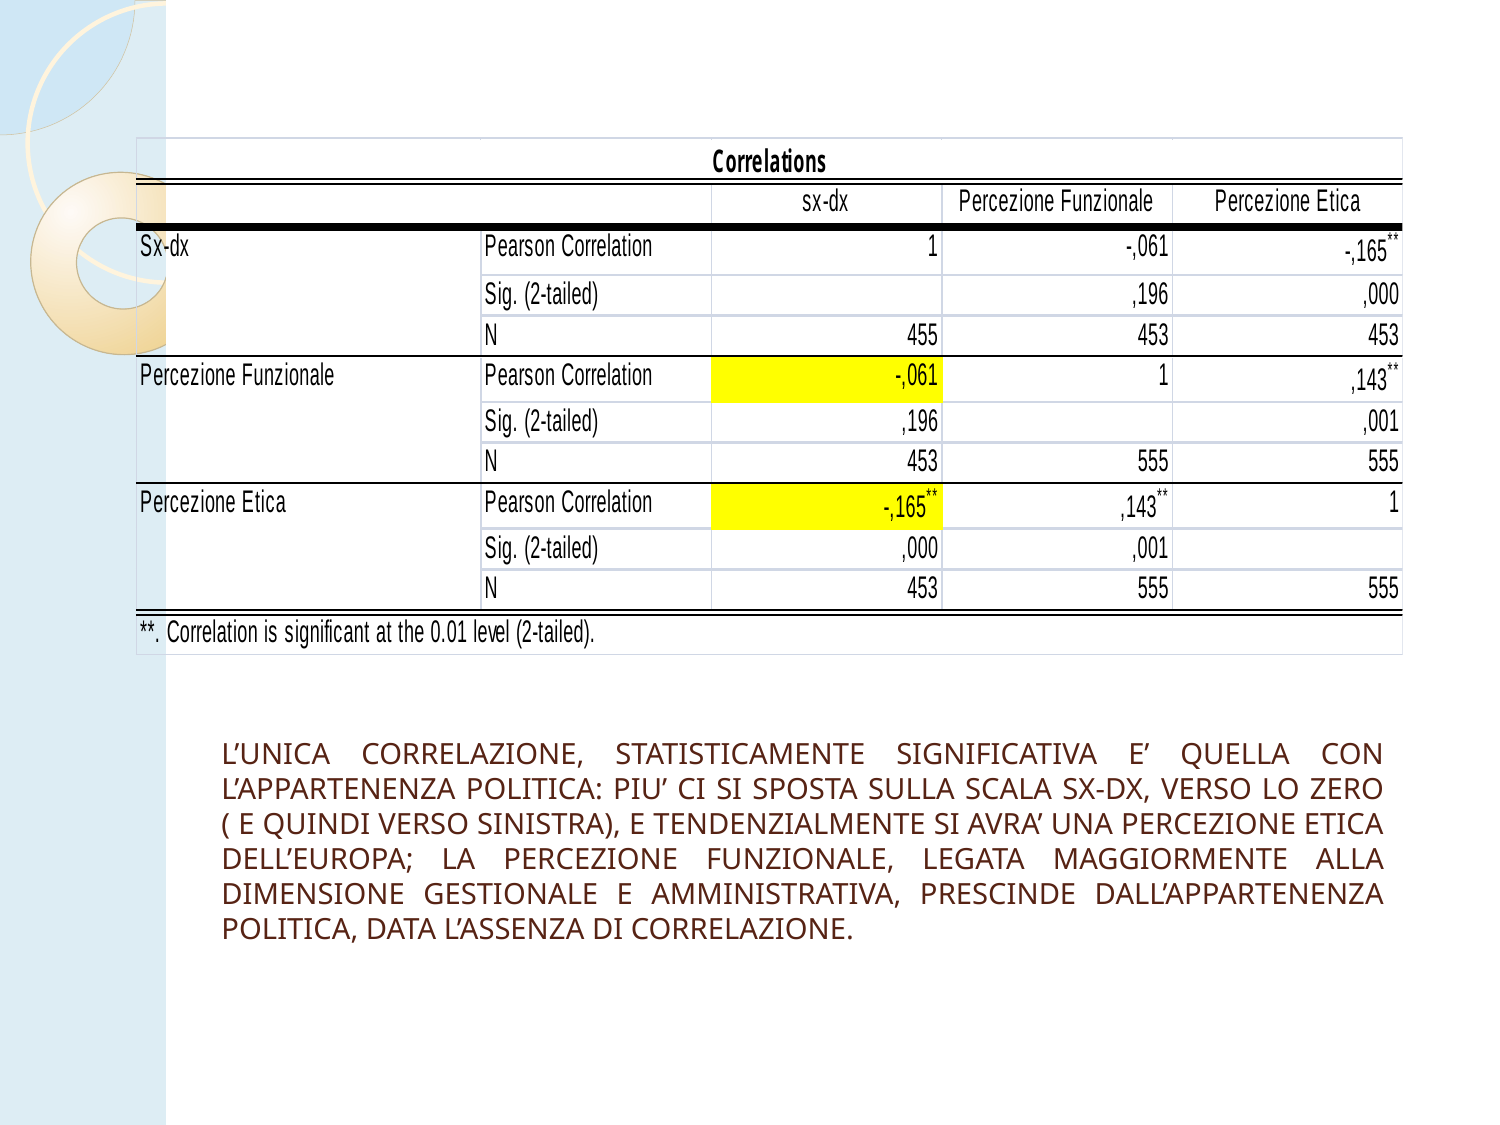

# L’UNICA CORRELAZIONE, STATISTICAMENTE SIGNIFICATIVA E’ QUELLA CON L’APPARTENENZA POLITICA: PIU’ CI SI SPOSTA SULLA SCALA SX-DX, VERSO LO ZERO ( E QUINDI VERSO SINISTRA), E TENDENZIALMENTE SI AVRA’ UNA PERCEZIONE ETICA DELL’EUROPA; LA PERCEZIONE FUNZIONALE, LEGATA MAGGIORMENTE ALLA DIMENSIONE GESTIONALE E AMMINISTRATIVA, PRESCINDE DALL’APPARTENENZA POLITICA, DATA L’ASSENZA DI CORRELAZIONE.